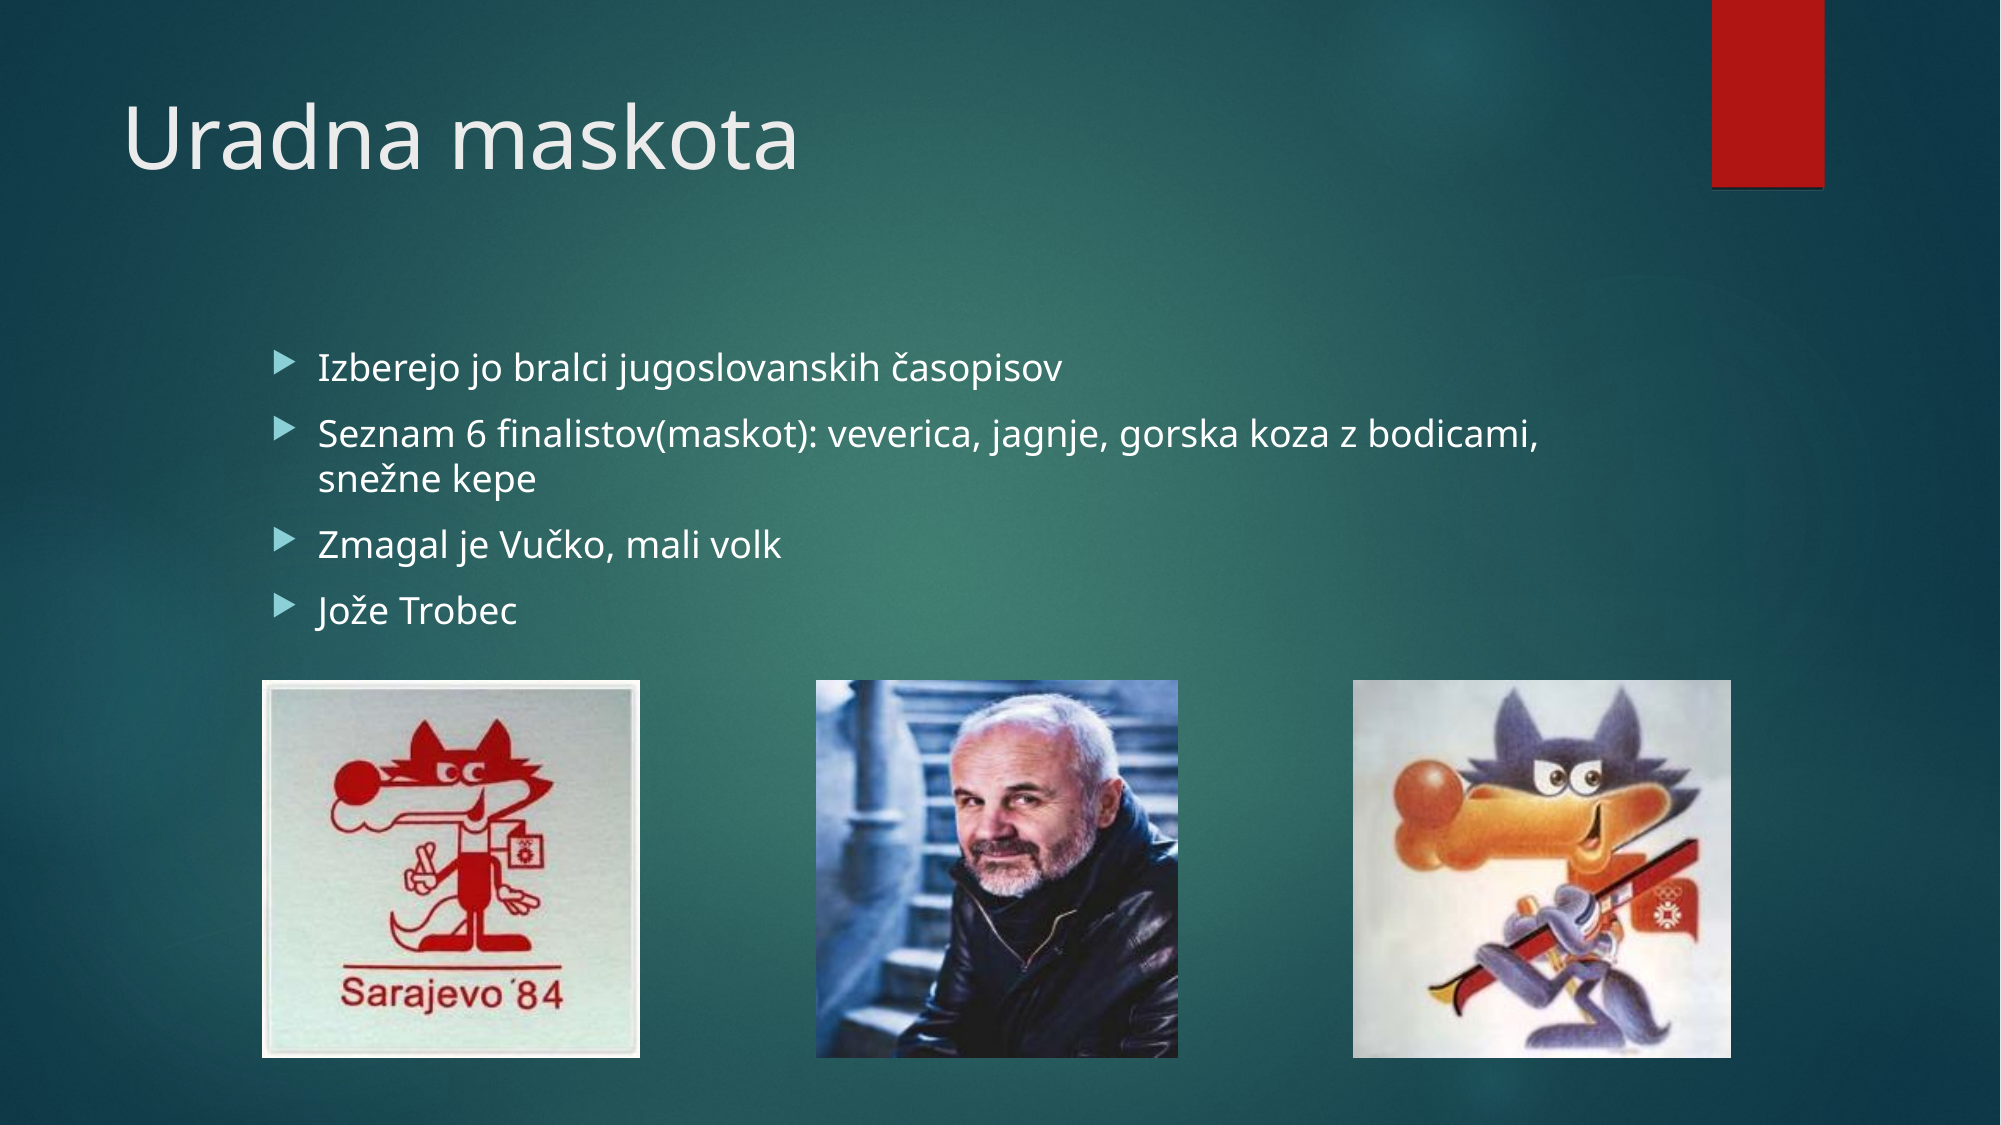

# Uradna maskota
Izberejo jo bralci jugoslovanskih časopisov
Seznam 6 finalistov(maskot): veverica, jagnje, gorska koza z bodicami, snežne kepe
Zmagal je Vučko, mali volk
Jože Trobec